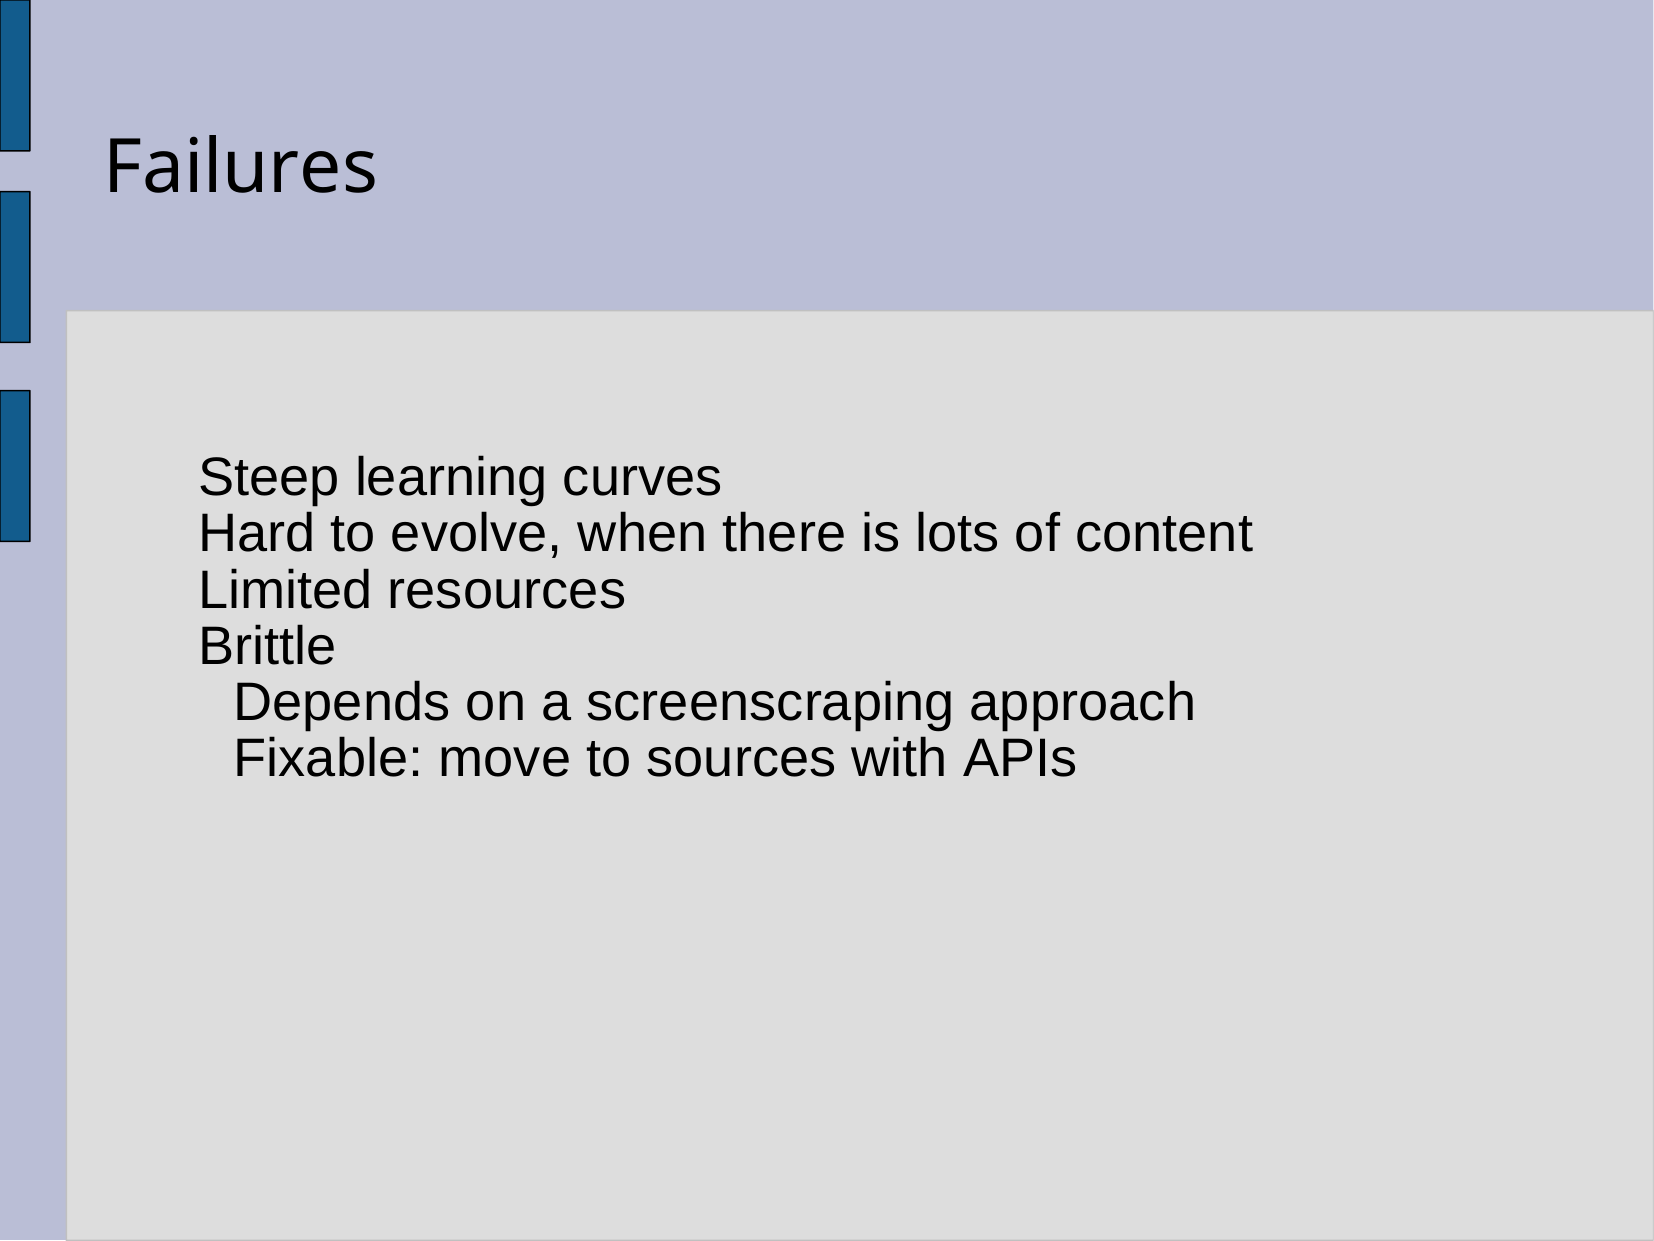

Failures
Steep learning curves
Hard to evolve, when there is lots of content
Limited resources
Brittle
Depends on a screenscraping approach
Fixable: move to sources with APIs